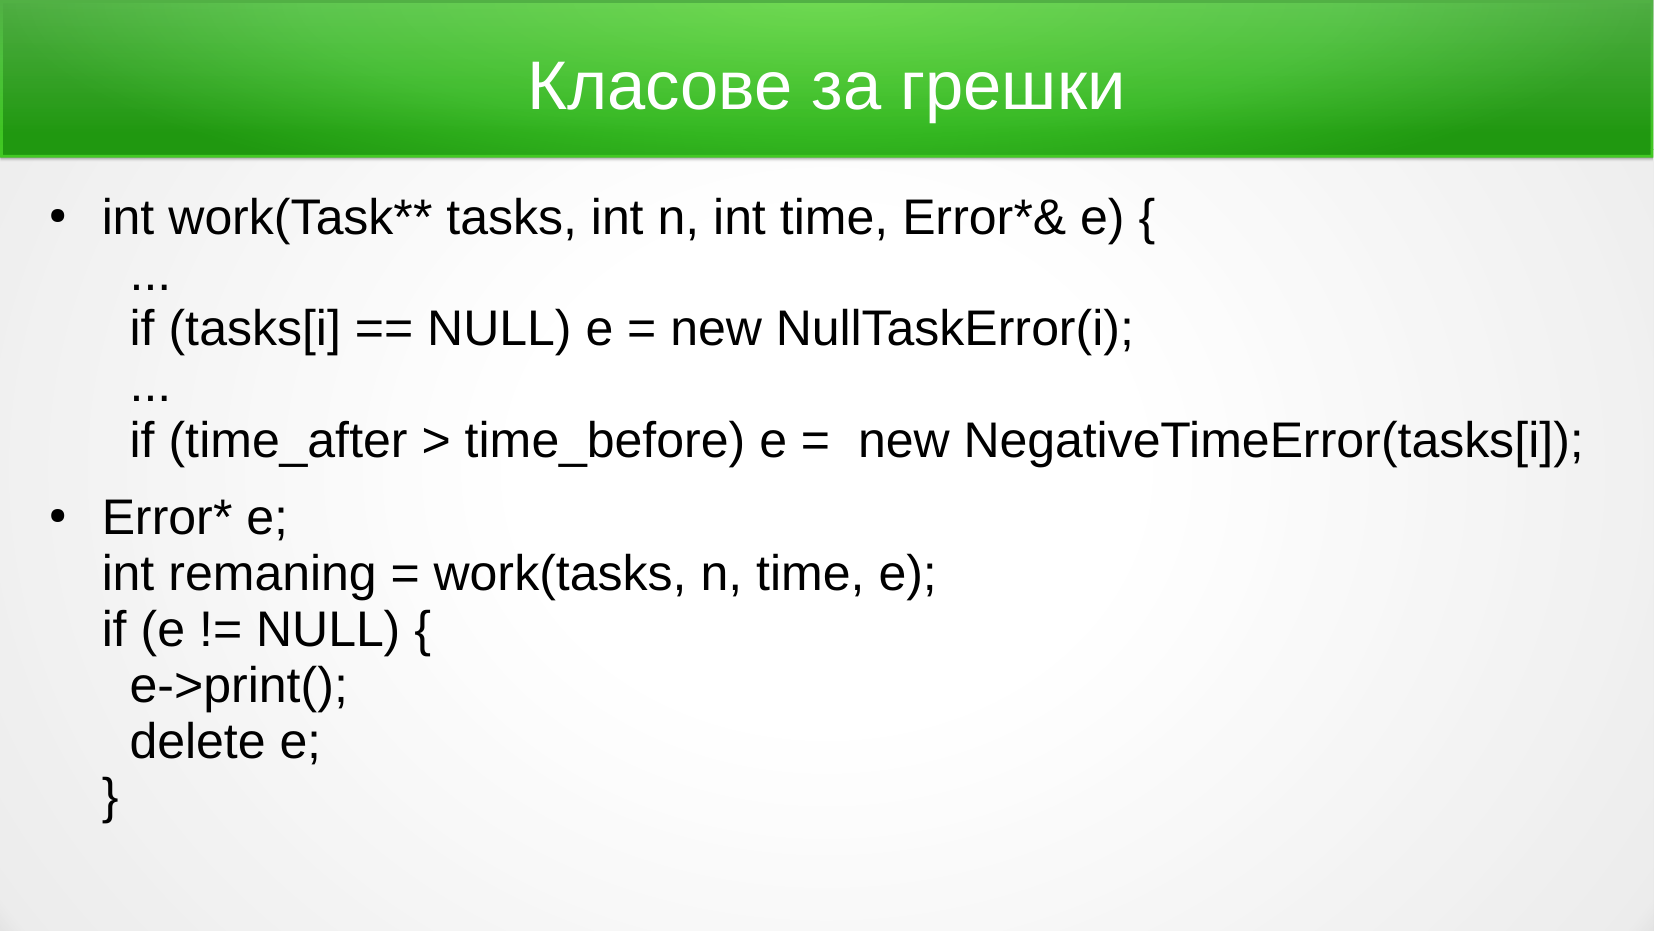

# Класове за грешки
int work(Task** tasks, int n, int time, Error*& e) {
 ...
 if (tasks[i] == NULL) e = new NullTaskError(i);
 ...
 if (time_after > time_before) e = new NegativeTimeError(tasks[i]);
Error* e;
int remaning = work(tasks, n, time, e);
if (e != NULL) {
 e->print();
 delete e;
}